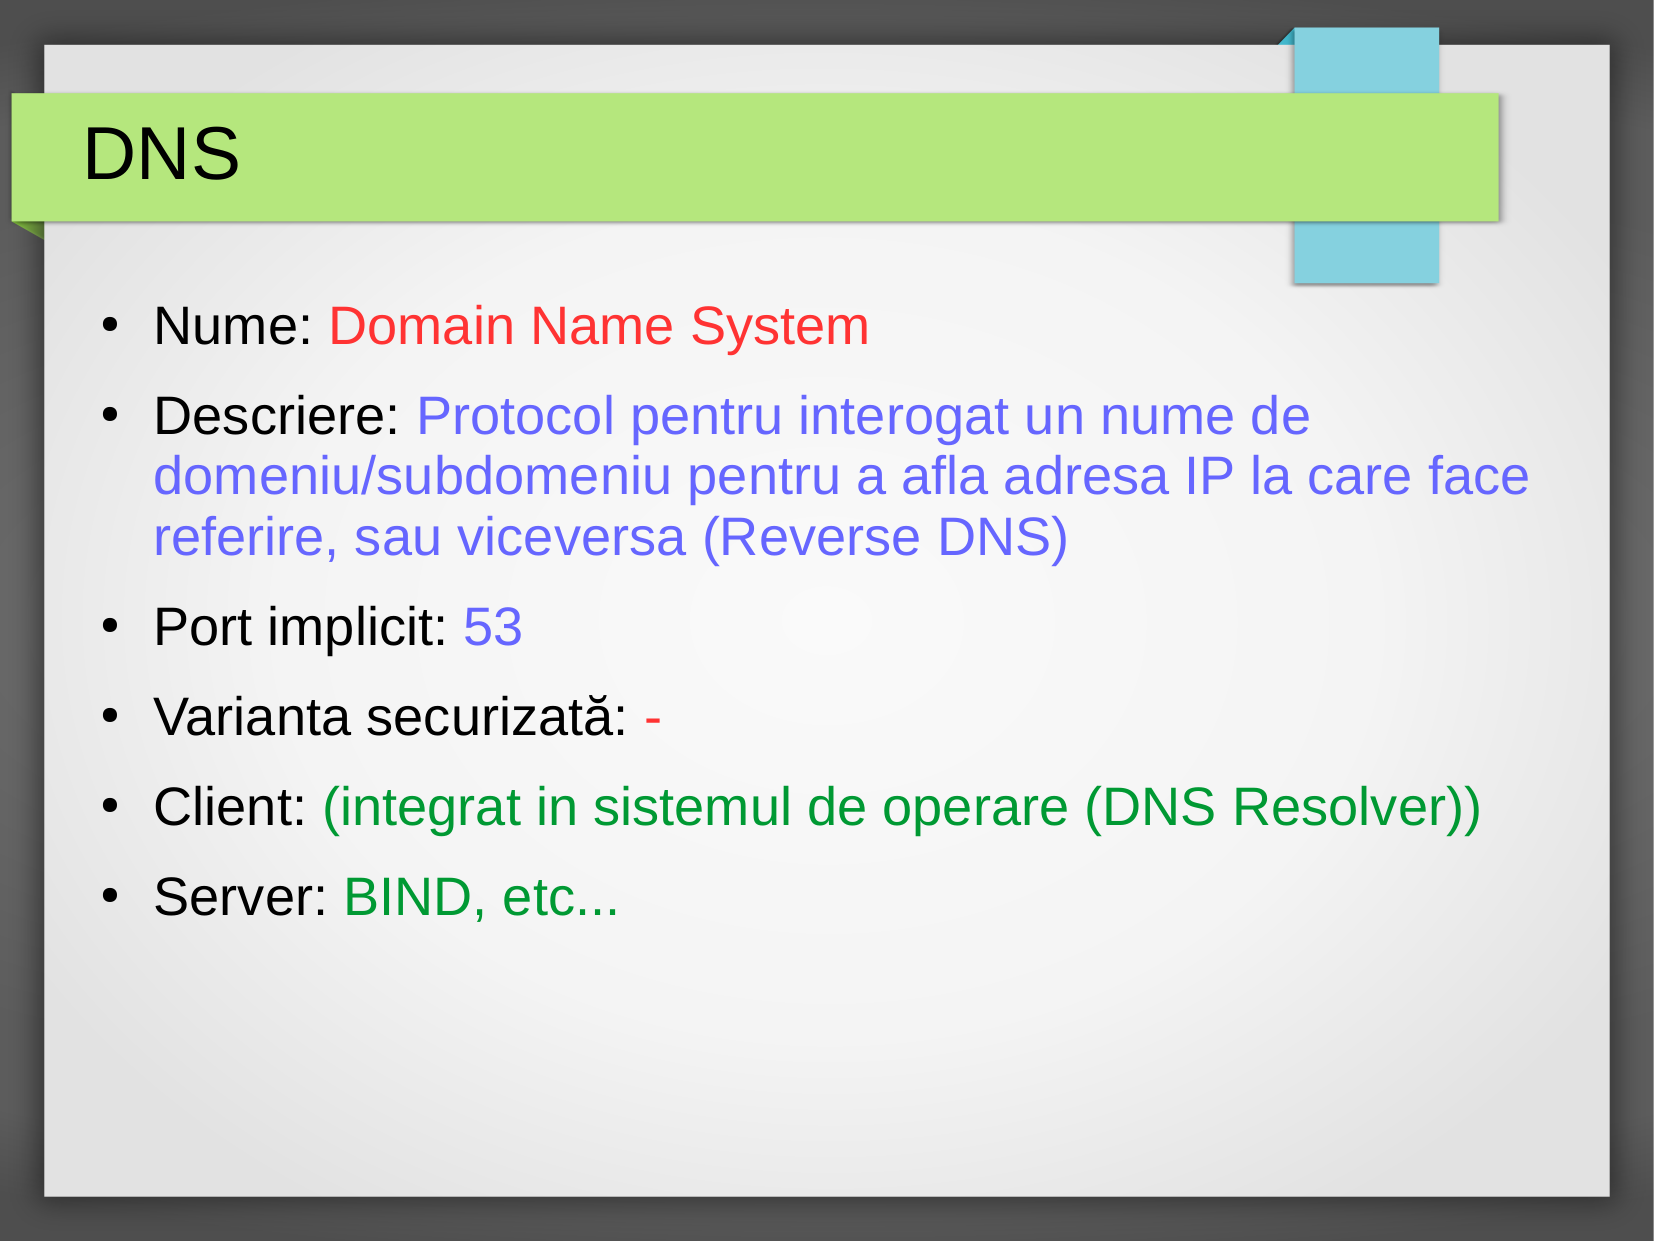

# DNS
Nume: Domain Name System
Descriere: Protocol pentru interogat un nume de domeniu/subdomeniu pentru a afla adresa IP la care face referire, sau viceversa (Reverse DNS)
Port implicit: 53
Varianta securizată: -
Client: (integrat in sistemul de operare (DNS Resolver))
Server: BIND, etc...